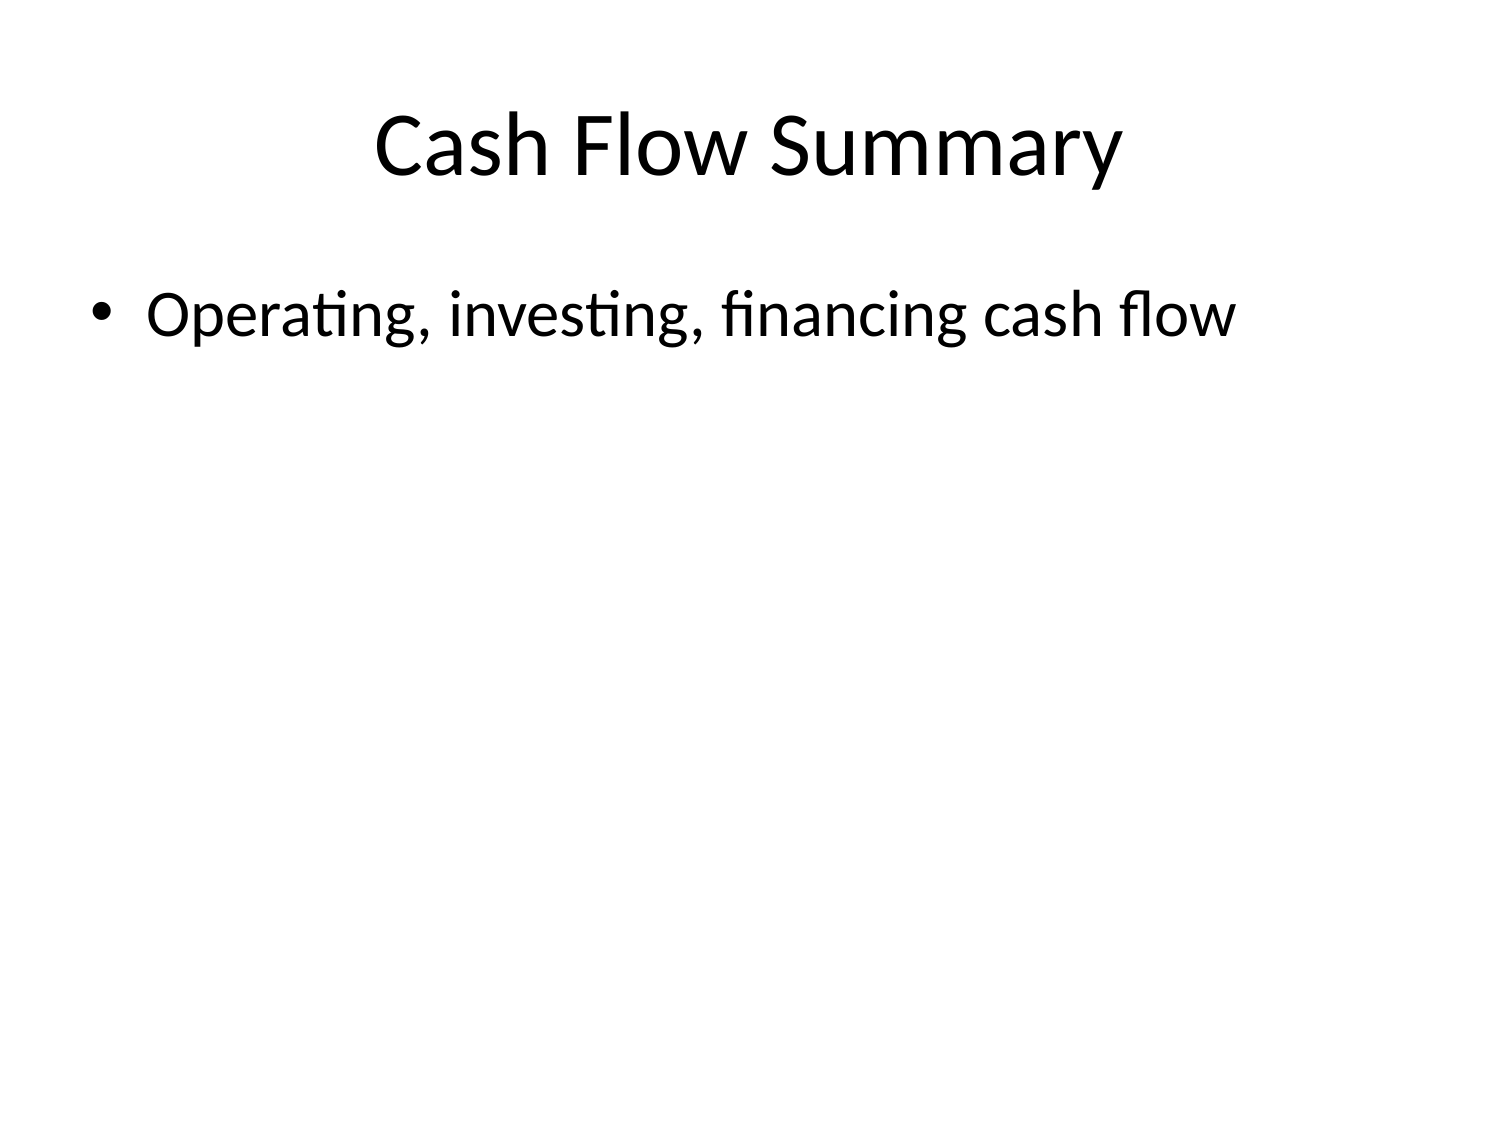

# Cash Flow Summary
Operating, investing, financing cash flow